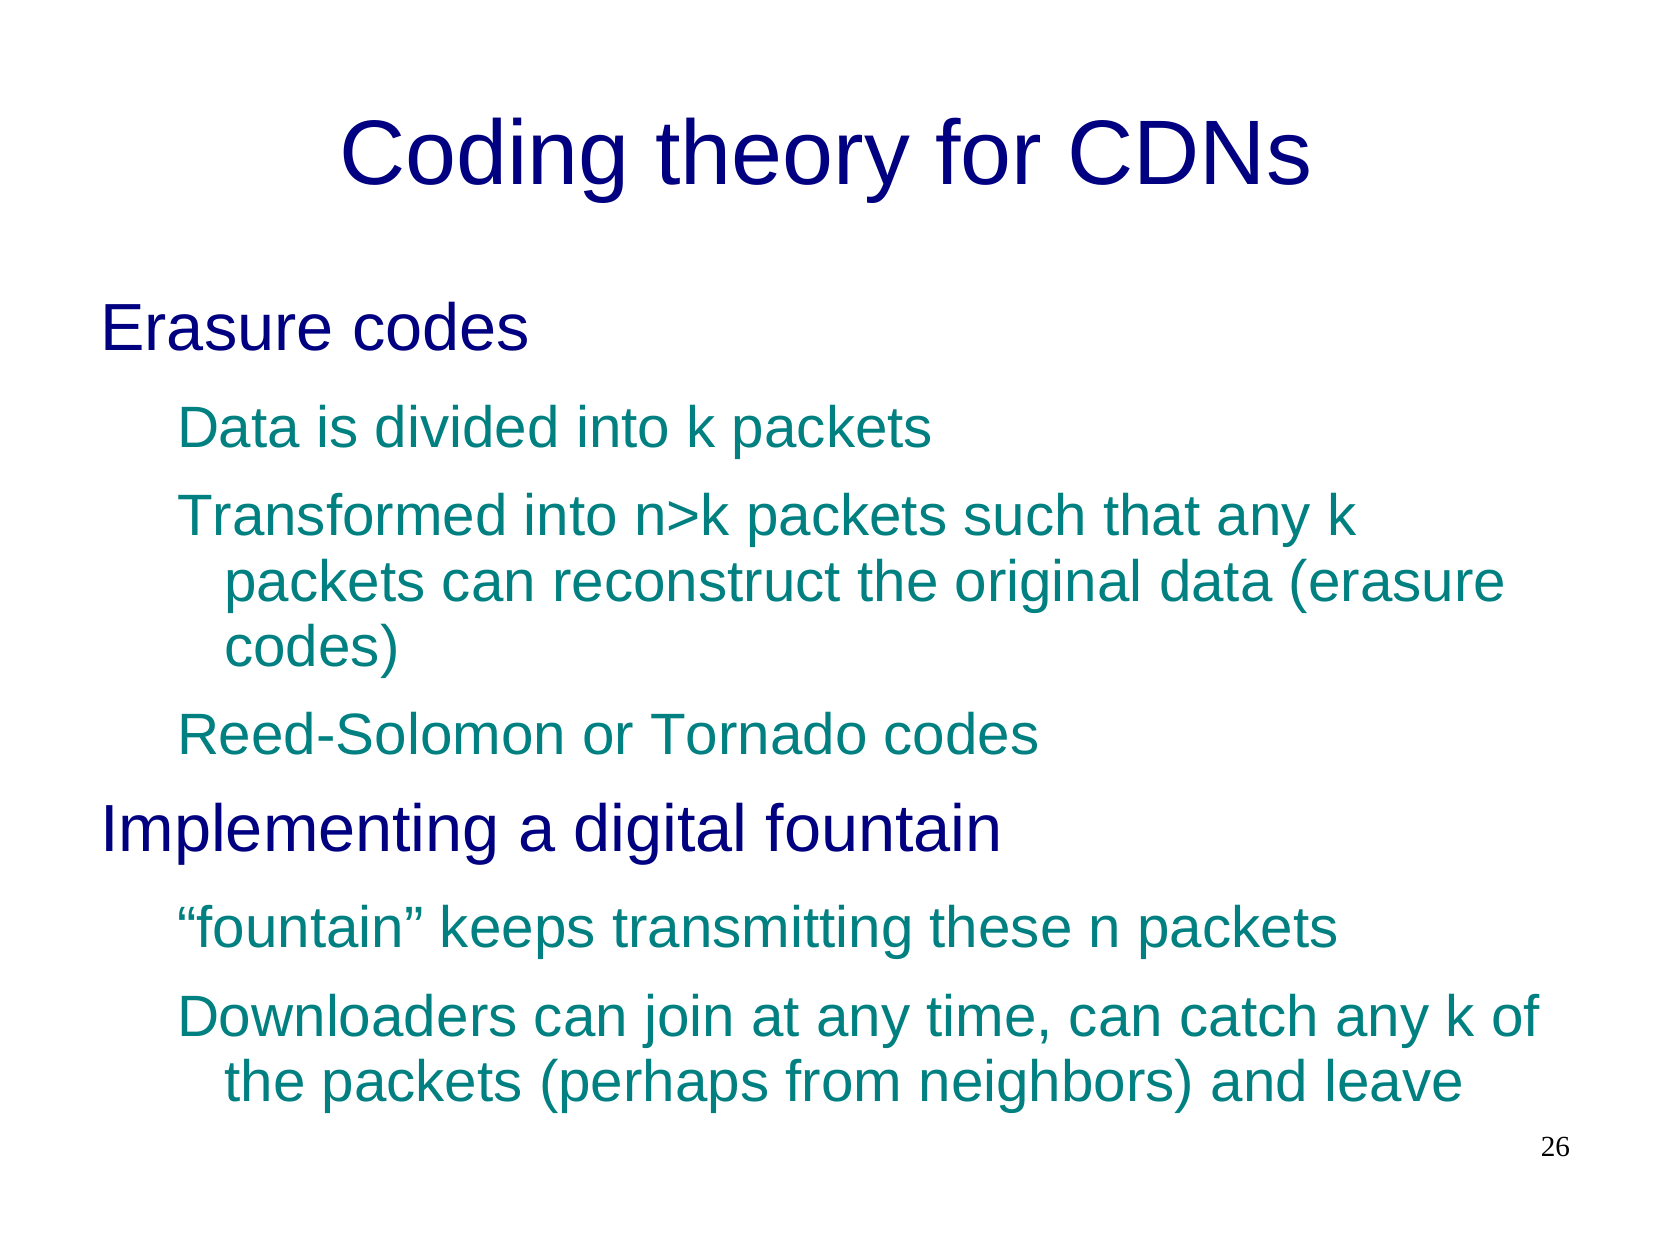

# Coding theory for CDNs
Erasure codes
Data is divided into k packets
Transformed into n>k packets such that any k packets can reconstruct the original data (erasure codes)
Reed-Solomon or Tornado codes
Implementing a digital fountain
“fountain” keeps transmitting these n packets
Downloaders can join at any time, can catch any k of the packets (perhaps from neighbors) and leave
26